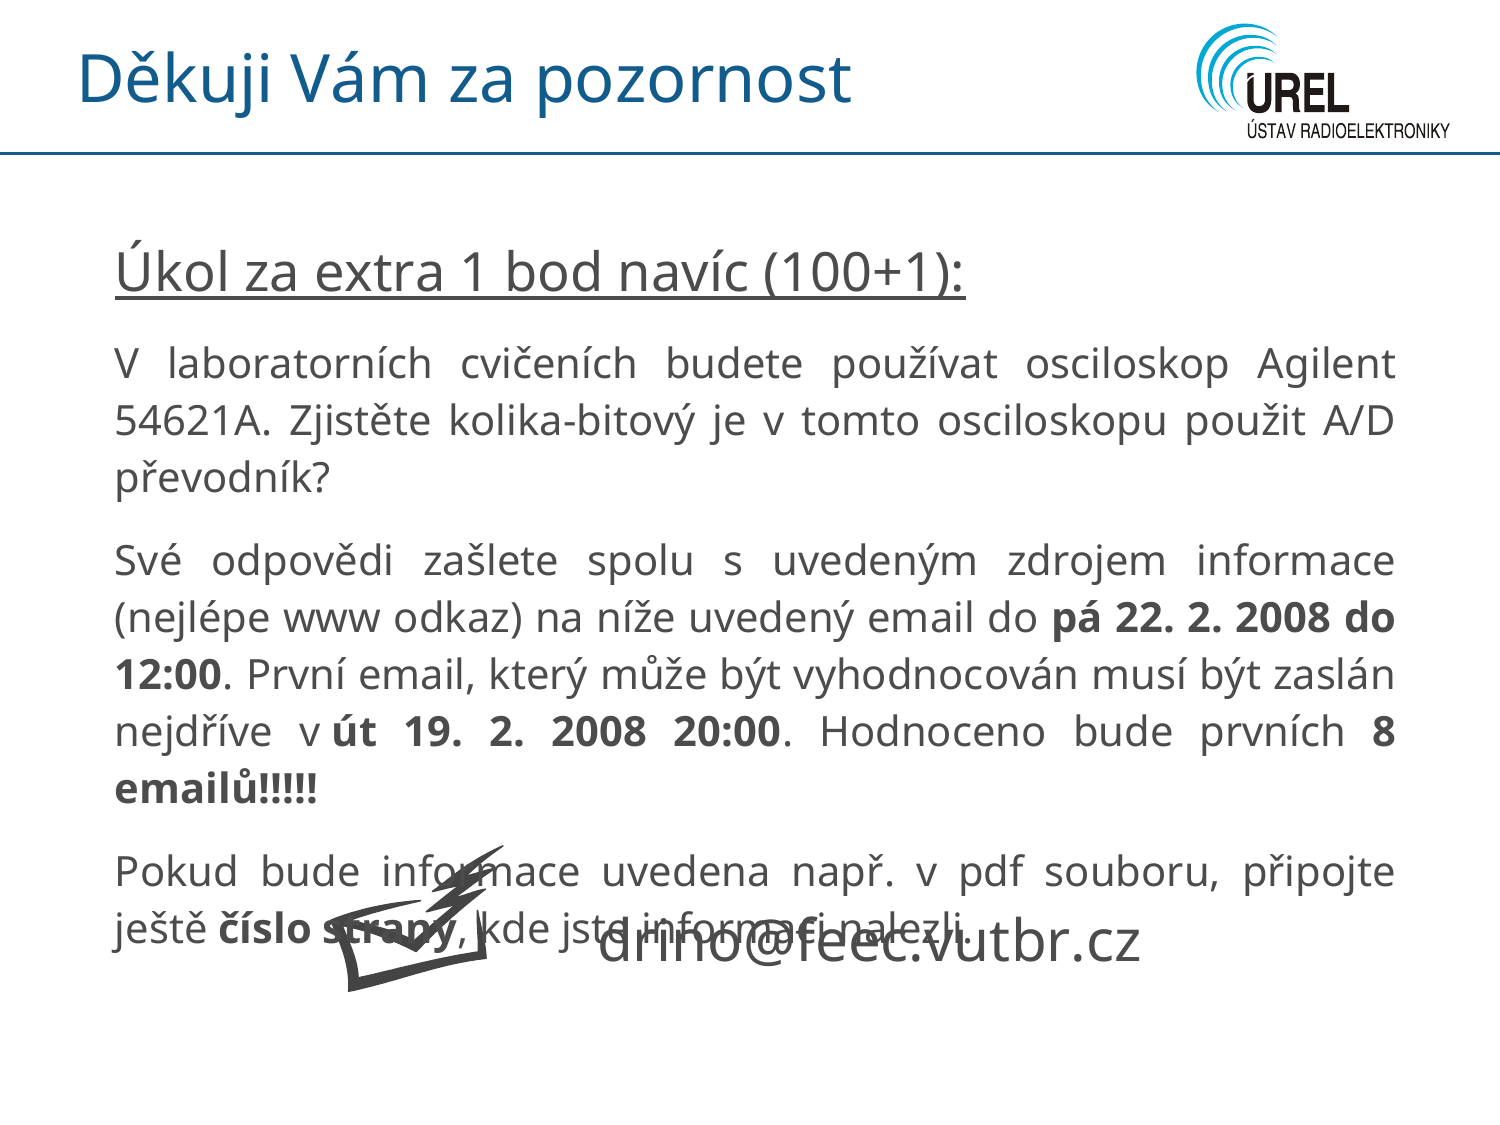

Děkuji Vám za pozornost
Úkol za extra 1 bod navíc (100+1):
V laboratorních cvičeních budete používat osciloskop Agilent 54621A. Zjistěte kolika-bitový je v tomto osciloskopu použit A/D převodník?
Své odpovědi zašlete spolu s uvedeným zdrojem informace (nejlépe www odkaz) na níže uvedený email do pá 22. 2. 2008 do 12:00. První email, který může být vyhodnocován musí být zaslán nejdříve v út 19. 2. 2008 20:00. Hodnoceno bude prvních 8 emailů!!!!!
Pokud bude informace uvedena např. v pdf souboru, připojte ještě číslo strany, kde jste informaci nalezli.
# drino@feec.vutbr.cz